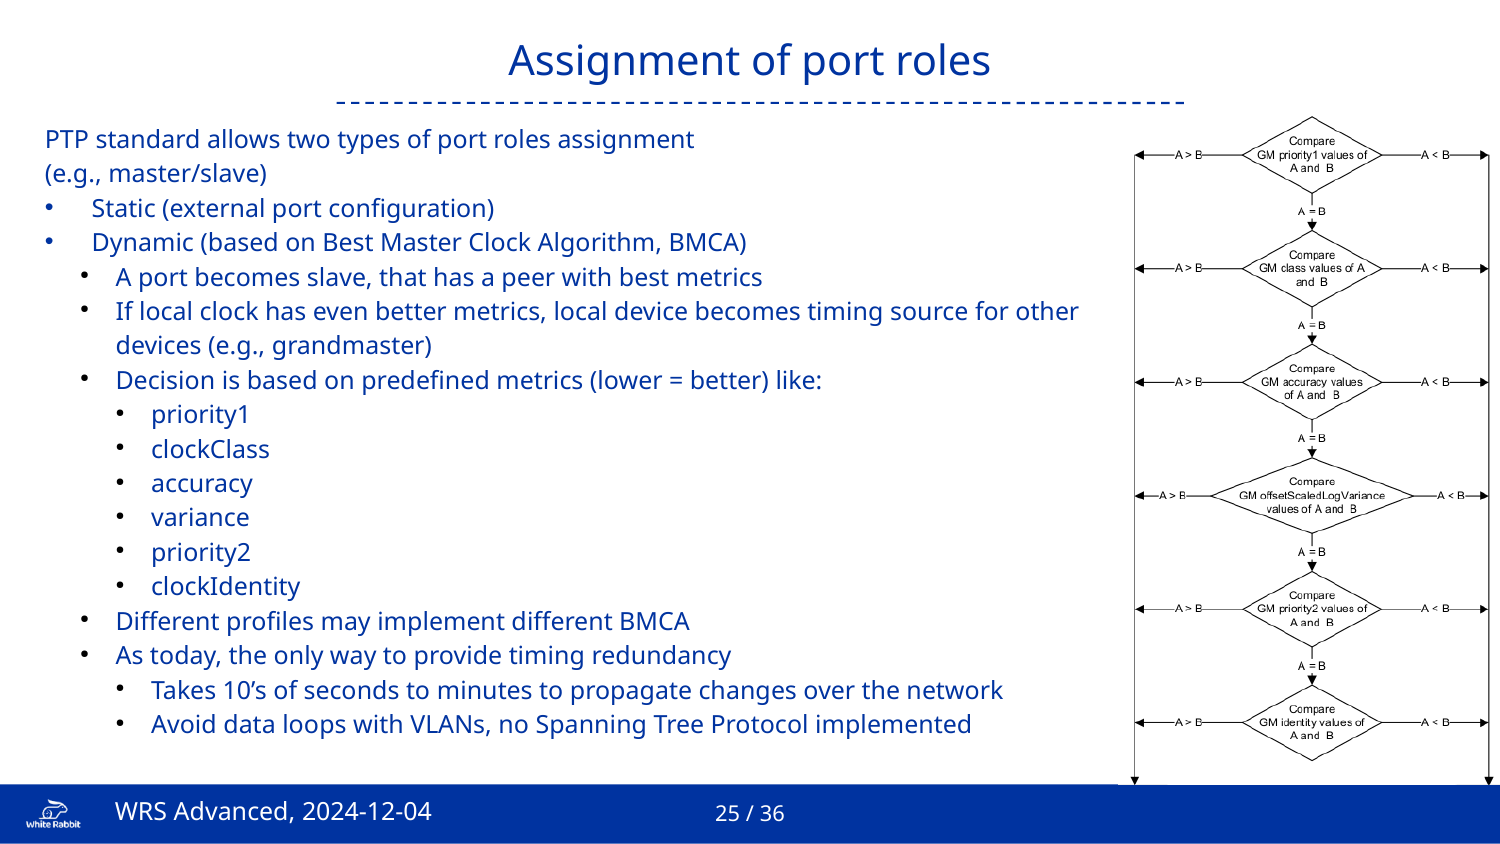

# Assignment of port roles
PTP standard allows two types of port roles assignment
(e.g., master/slave)
Static (external port configuration)
Dynamic (based on Best Master Clock Algorithm, BMCA)
A port becomes slave, that has a peer with best metrics
If local clock has even better metrics, local device becomes timing source for other devices (e.g., grandmaster)
Decision is based on predefined metrics (lower = better) like:
priority1
clockClass
accuracy
variance
priority2
clockIdentity
Different profiles may implement different BMCA
As today, the only way to provide timing redundancy
Takes 10’s of seconds to minutes to propagate changes over the network
Avoid data loops with VLANs, no Spanning Tree Protocol implemented
WRS Advanced, 2024-12-04